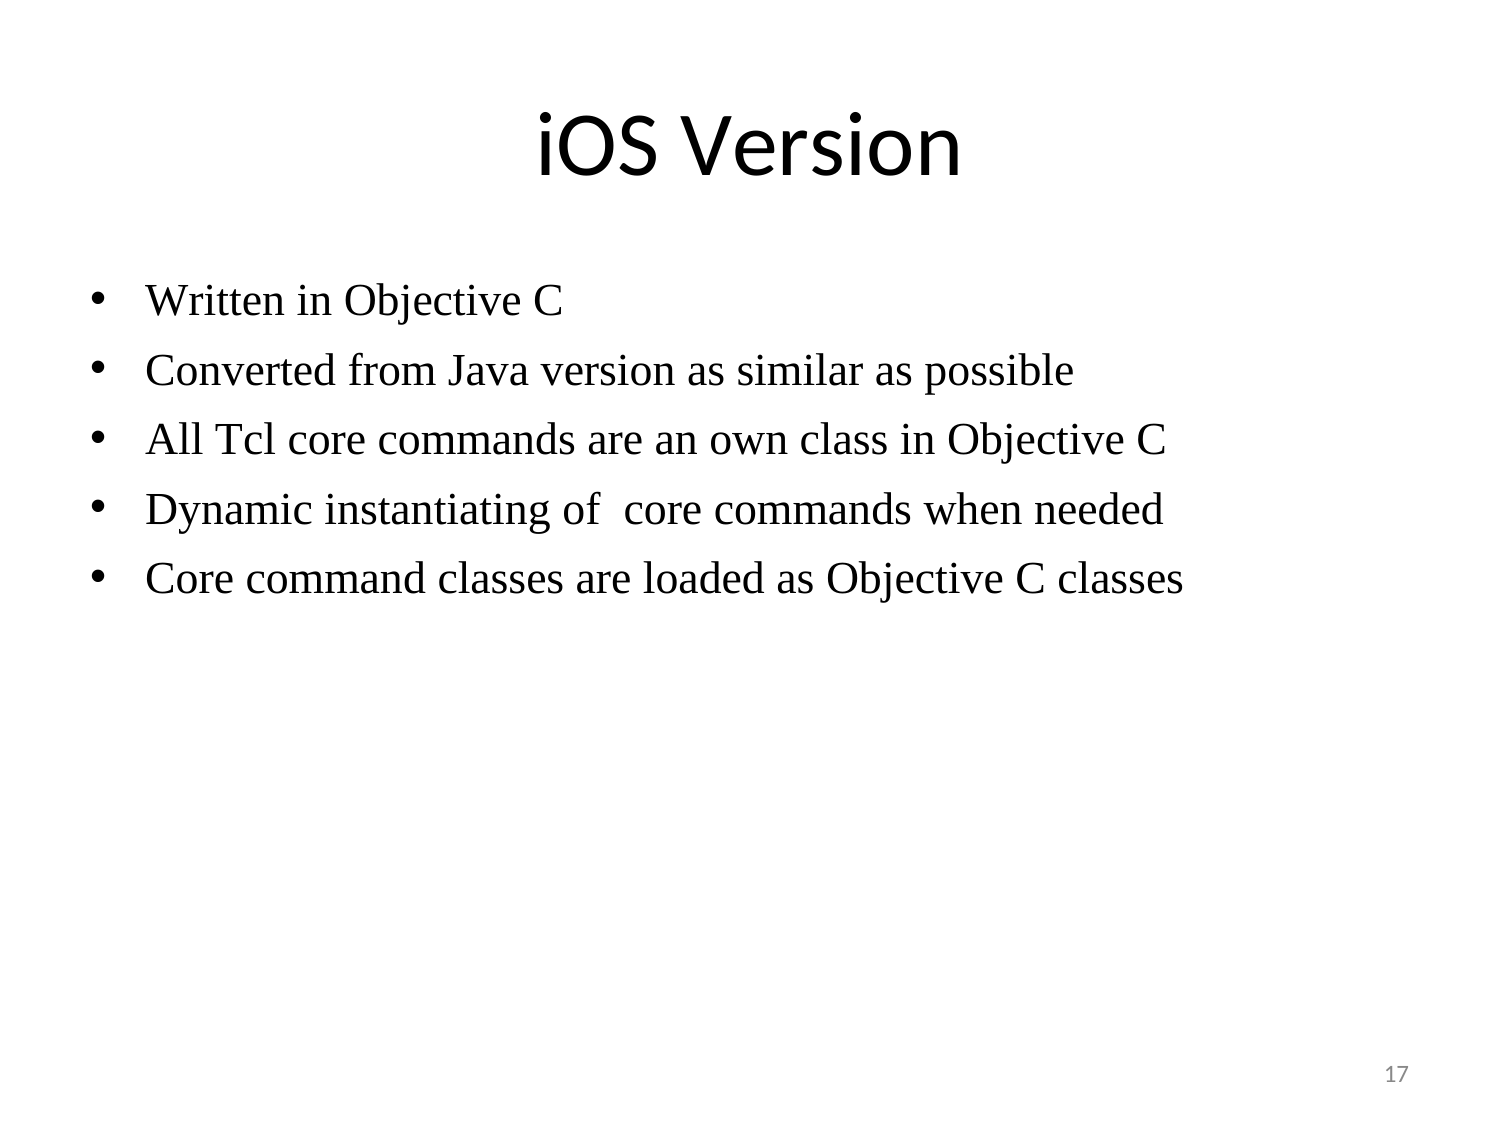

iOS Version
Written in Objective C
Converted from Java version as similar as possible
All Tcl core commands are an own class in Objective C
Dynamic instantiating of core commands when needed
Core command classes are loaded as Objective C classes
17